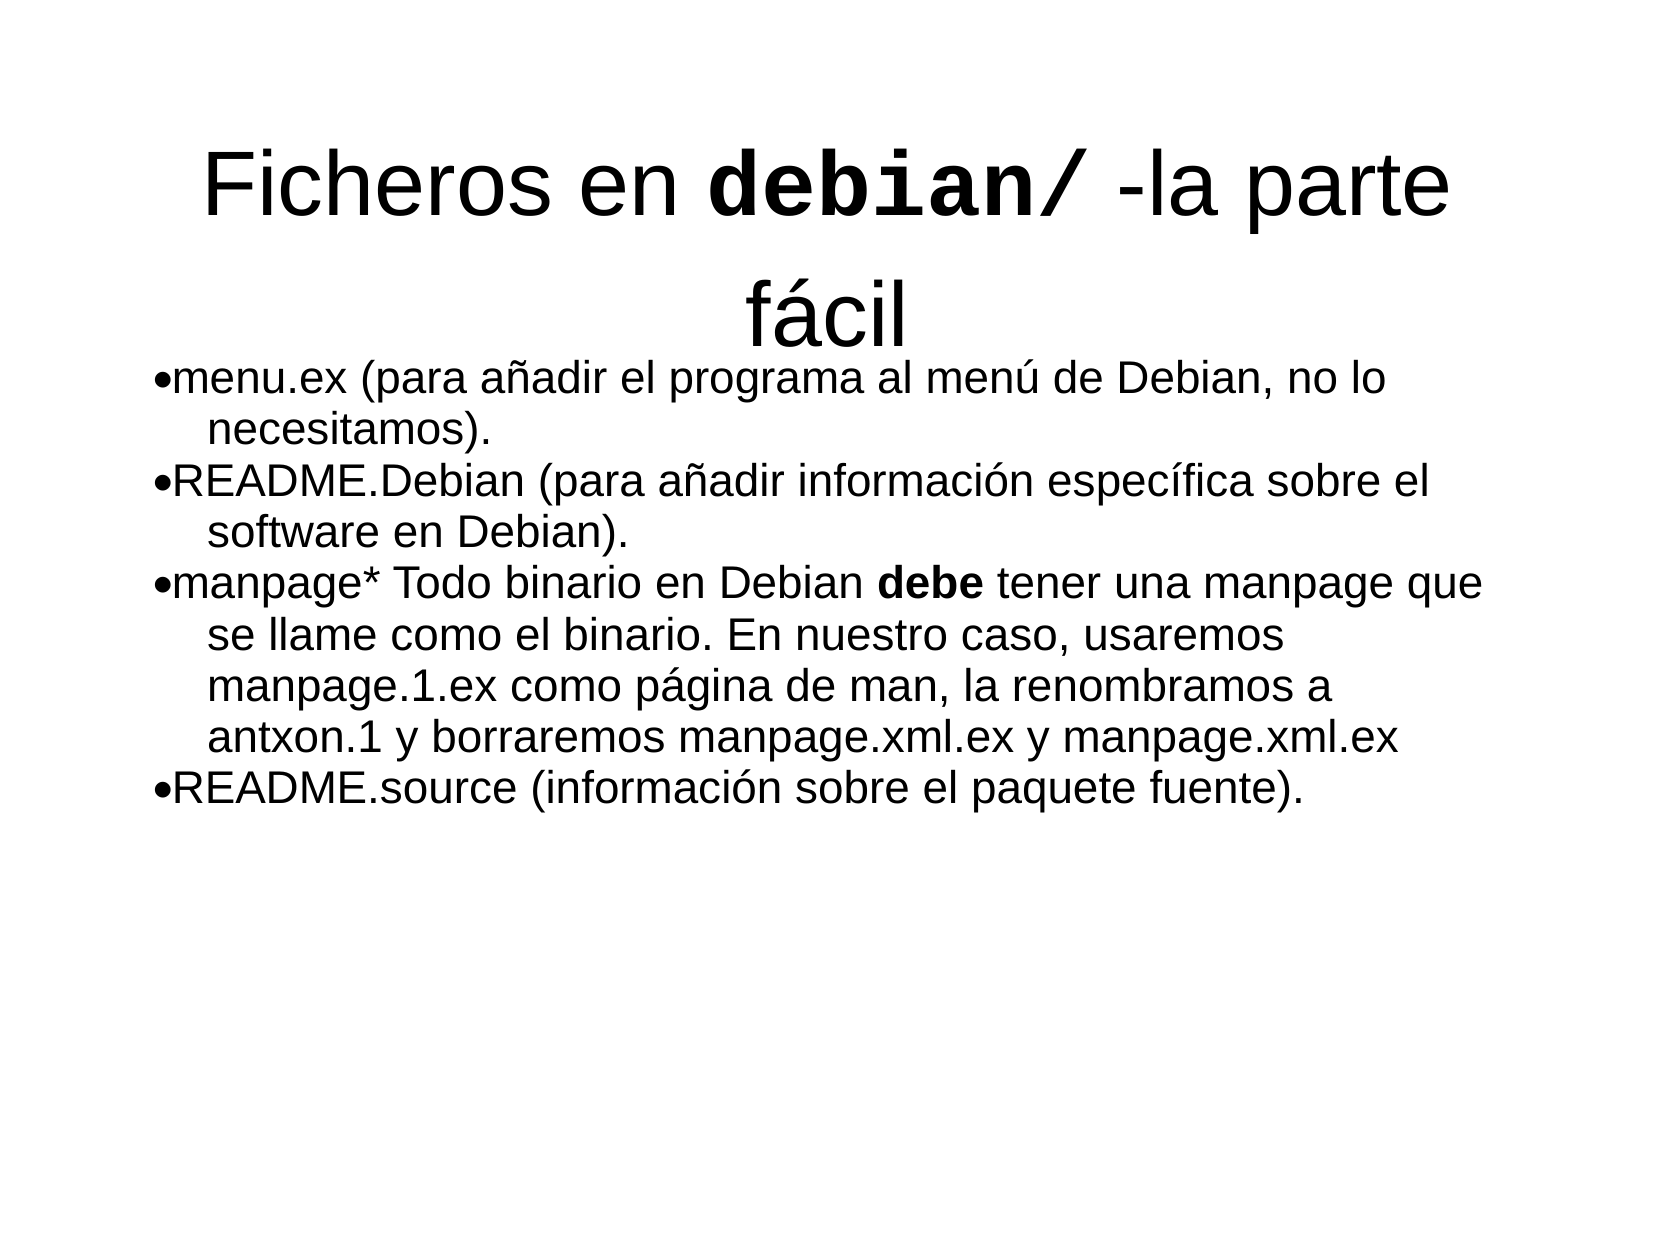

Ficheros en debian/ -la parte fácil
menu.ex (para añadir el programa al menú de Debian, no lo necesitamos).
README.Debian (para añadir información específica sobre el software en Debian).
manpage* Todo binario en Debian debe tener una manpage que se llame como el binario. En nuestro caso, usaremos manpage.1.ex como página de man, la renombramos a antxon.1 y borraremos manpage.xml.ex y manpage.xml.ex
README.source (información sobre el paquete fuente).